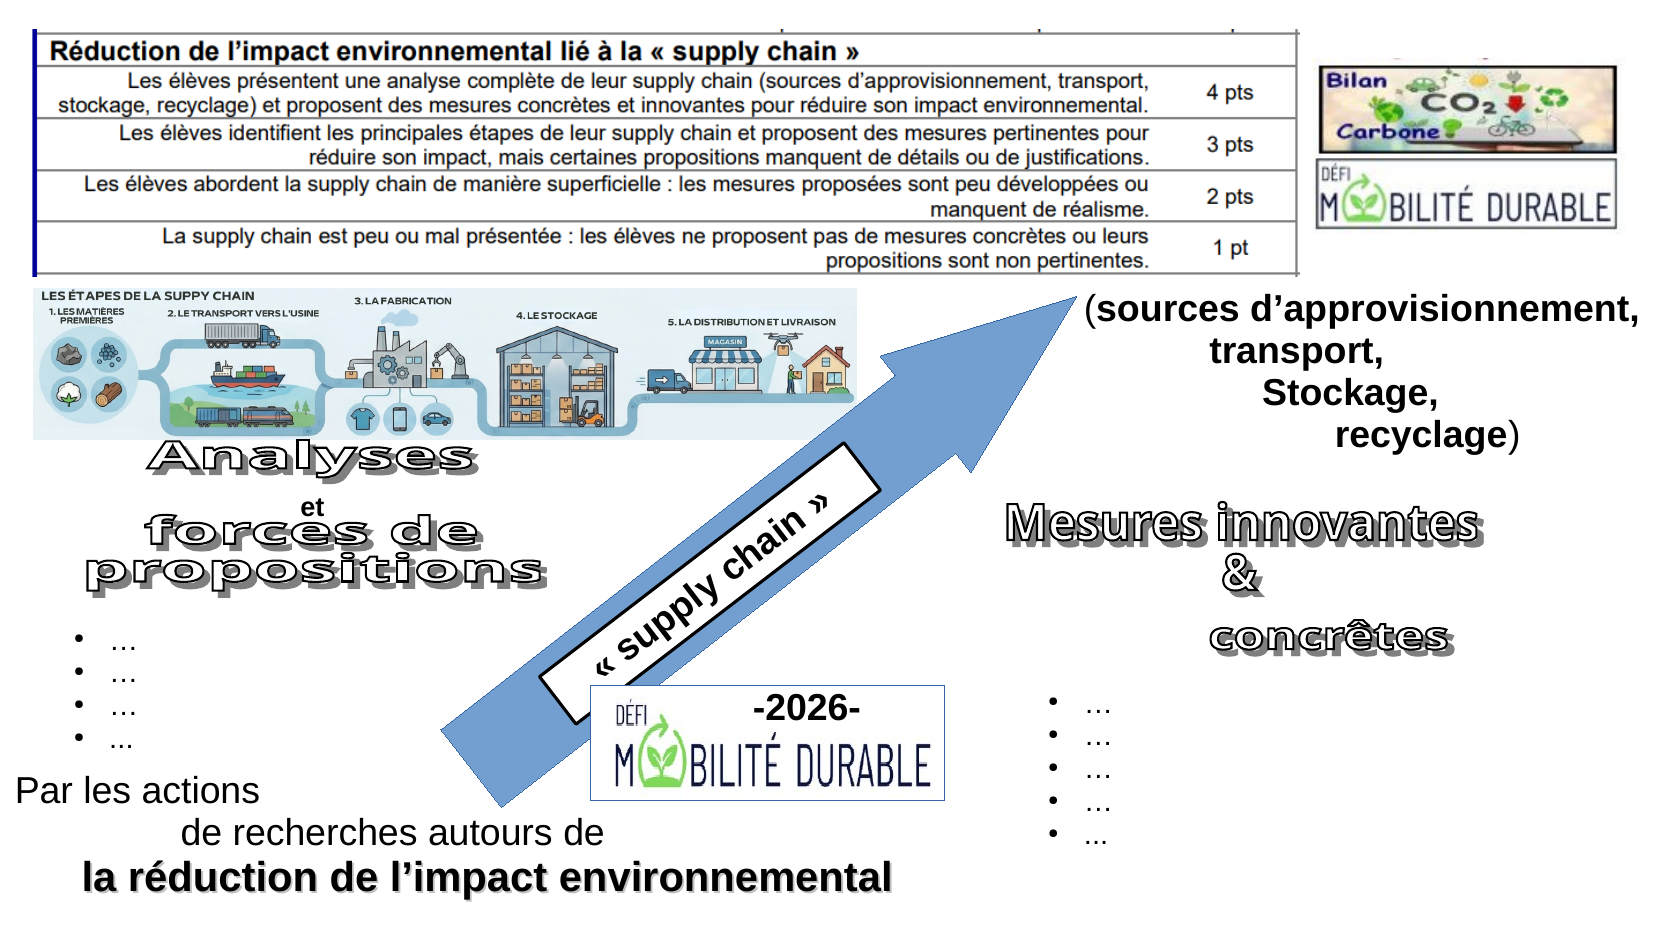

(sources d’approvisionnement,
 transport,
 Stockage,
 recyclage)
Analyses
forces de
propositions
et
Mesures innovantes
&
 concrêtes
« supply chain »
…
…
…
...
-2026-
…
…
…
…
...
Par les actions
de recherches autours de
la réduction de l’impact environnemental